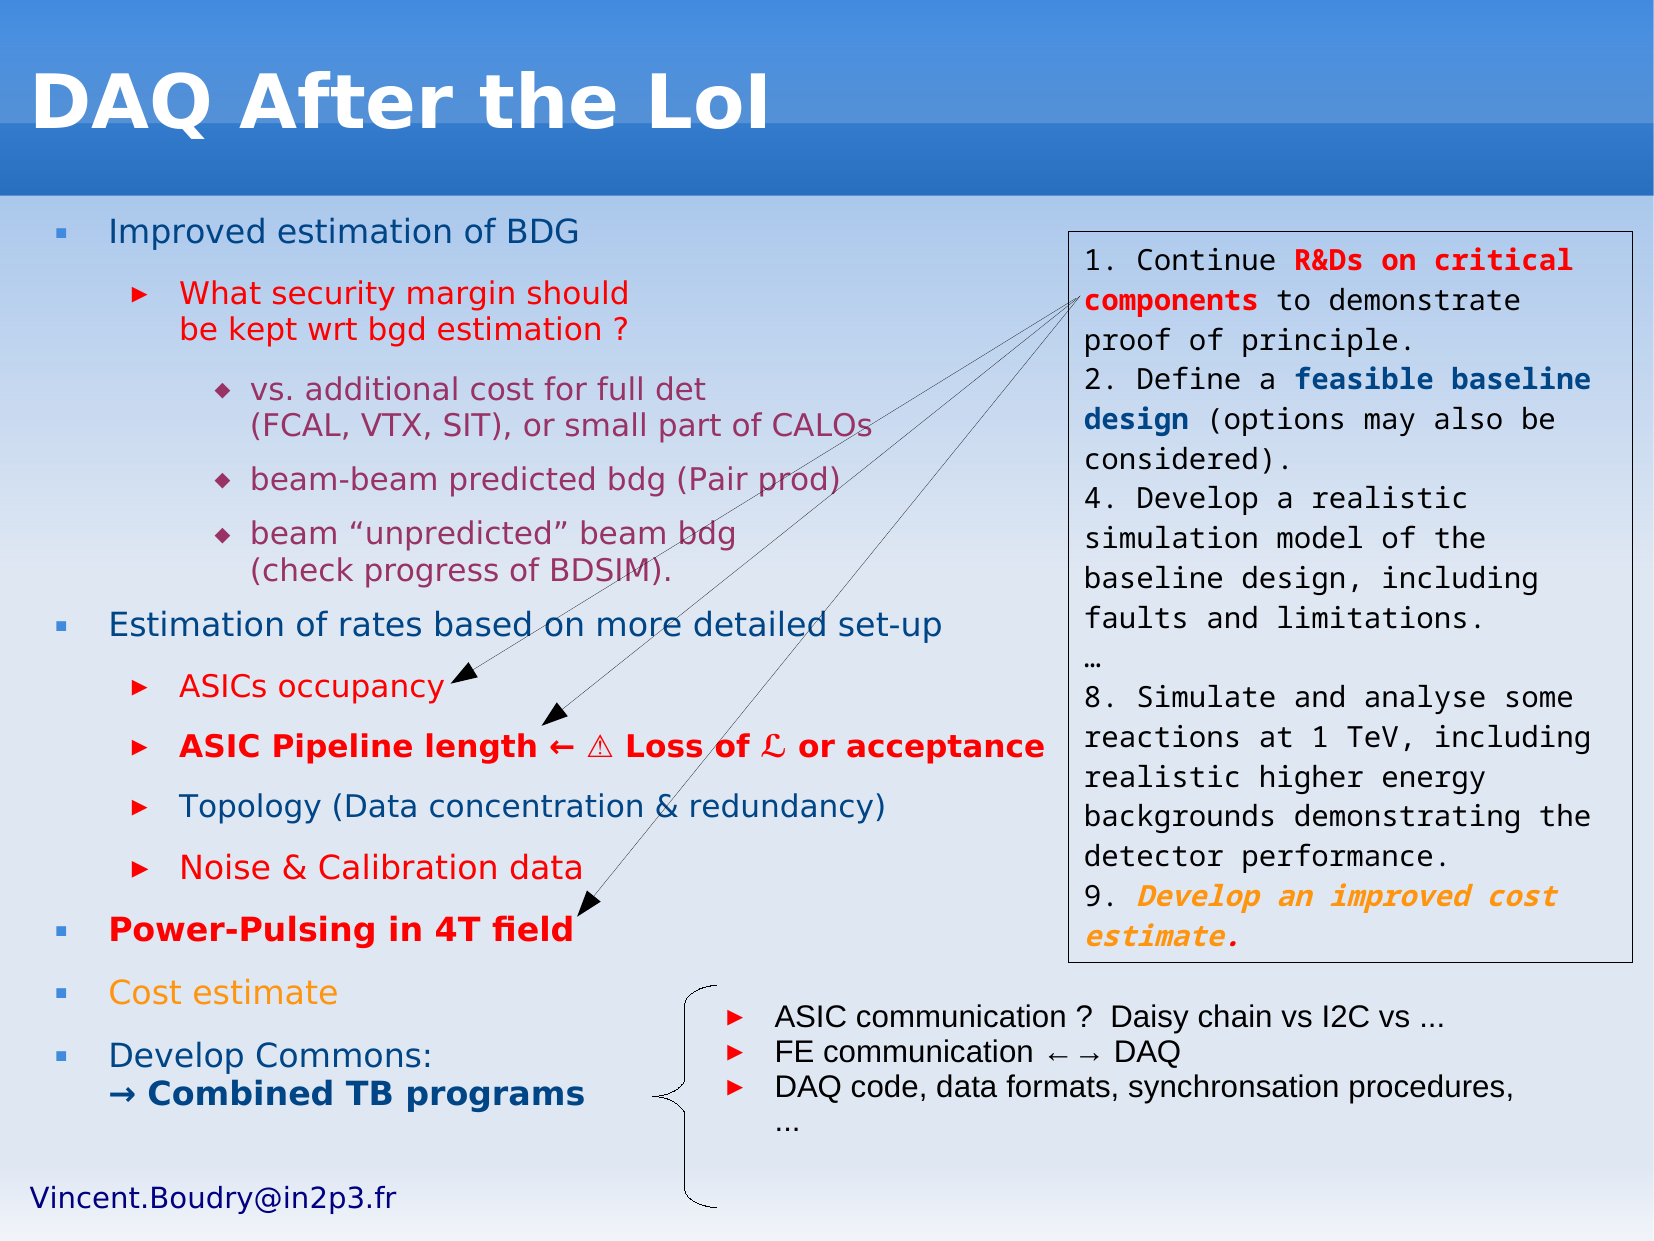

# DAQ After the LoI
Improved estimation of BDG
What security margin should
be kept wrt bgd estimation ?
vs. additional cost for full det
(FCAL, VTX, SIT), or small part of CALOs
beam-beam predicted bdg (Pair prod)
beam “unpredicted” beam bdg
(check progress of BDSIM).
Estimation of rates based on more detailed set-up
ASICs occupancy
ASIC Pipeline length ← ⚠ Loss of ℒ or acceptance
Topology (Data concentration & redundancy)
Noise & Calibration data
Power-Pulsing in 4T field
Cost estimate
Develop Commons:
→ Combined TB programs
1. Continue R&Ds on critical components to demonstrate proof of principle.
2. Define a feasible baseline design (options may also be considered).
4. Develop a realistic simulation model of the baseline design, including faults and limitations.
…
8. Simulate and analyse some reactions at 1 TeV, including realistic higher energy backgrounds demonstrating the detector performance.
9. Develop an improved cost estimate.
ASIC communication ? Daisy chain vs I2C vs ...
FE communication ←→ DAQ
DAQ code, data formats, synchronsation procedures, ...